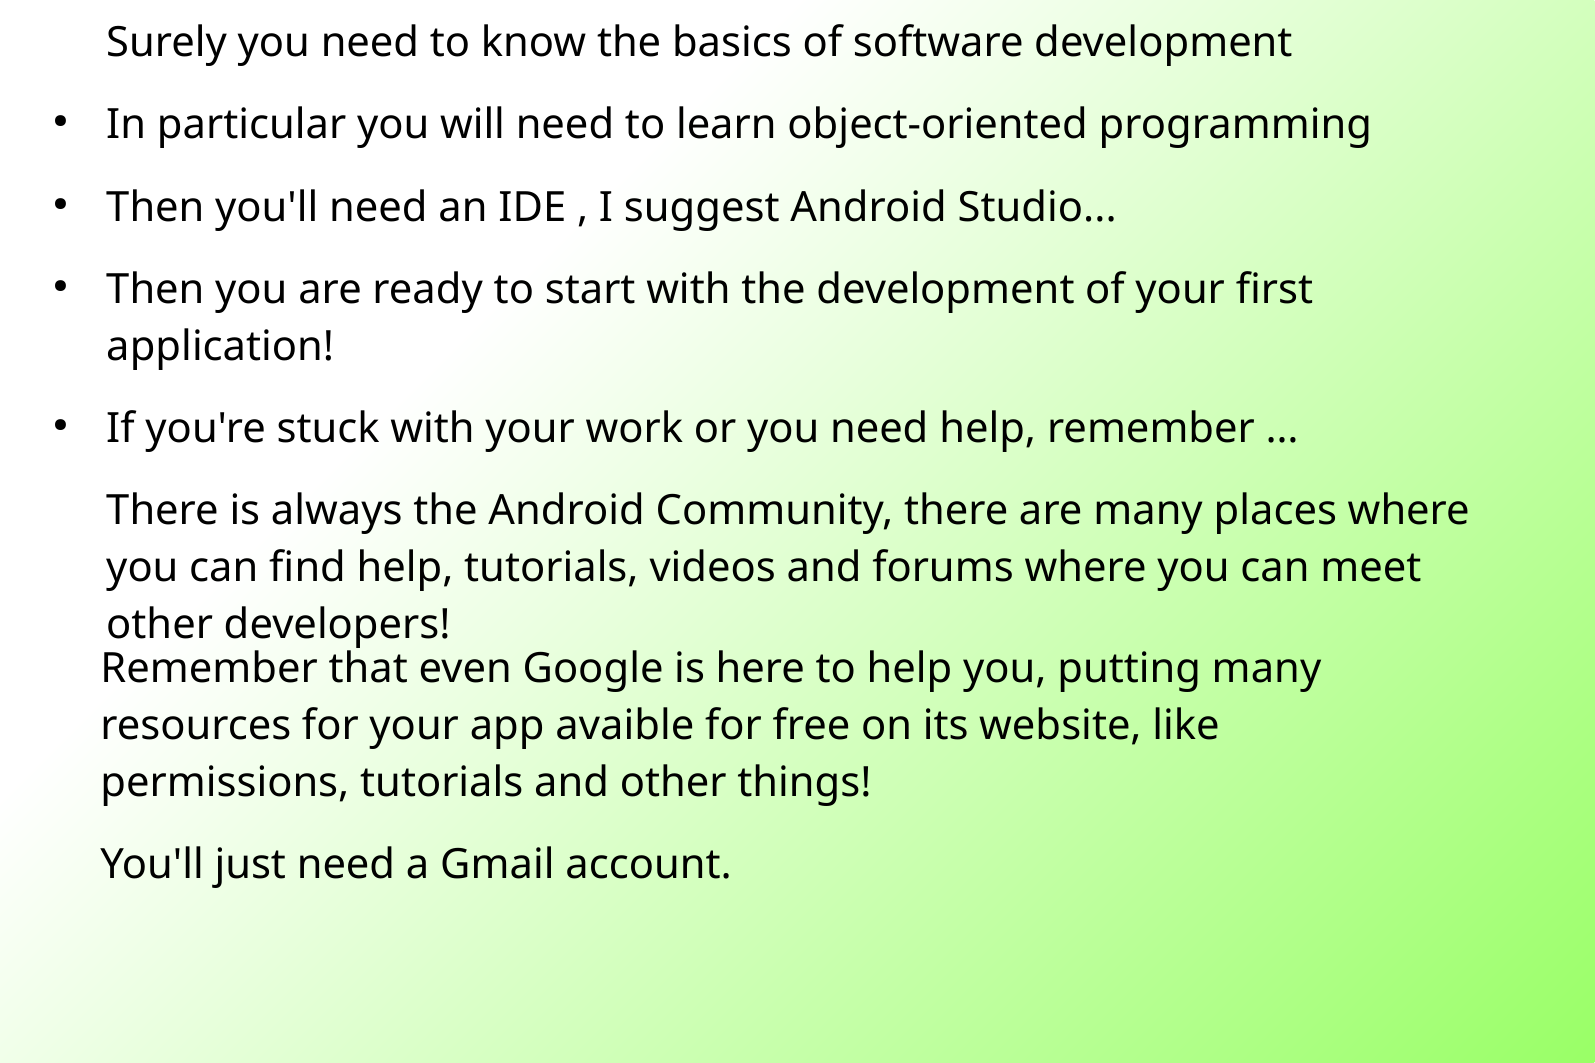

#
Surely you need to know the basics of software development
In particular you will need to learn object-oriented programming
Then you'll need an IDE , I suggest Android Studio...
Then you are ready to start with the development of your first application!
If you're stuck with your work or you need help, remember …
There is always the Android Community, there are many places where you can find help, tutorials, videos and forums where you can meet other developers!
Remember that even Google is here to help you, putting many resources for your app avaible for free on its website, like permissions, tutorials and other things!
You'll just need a Gmail account.